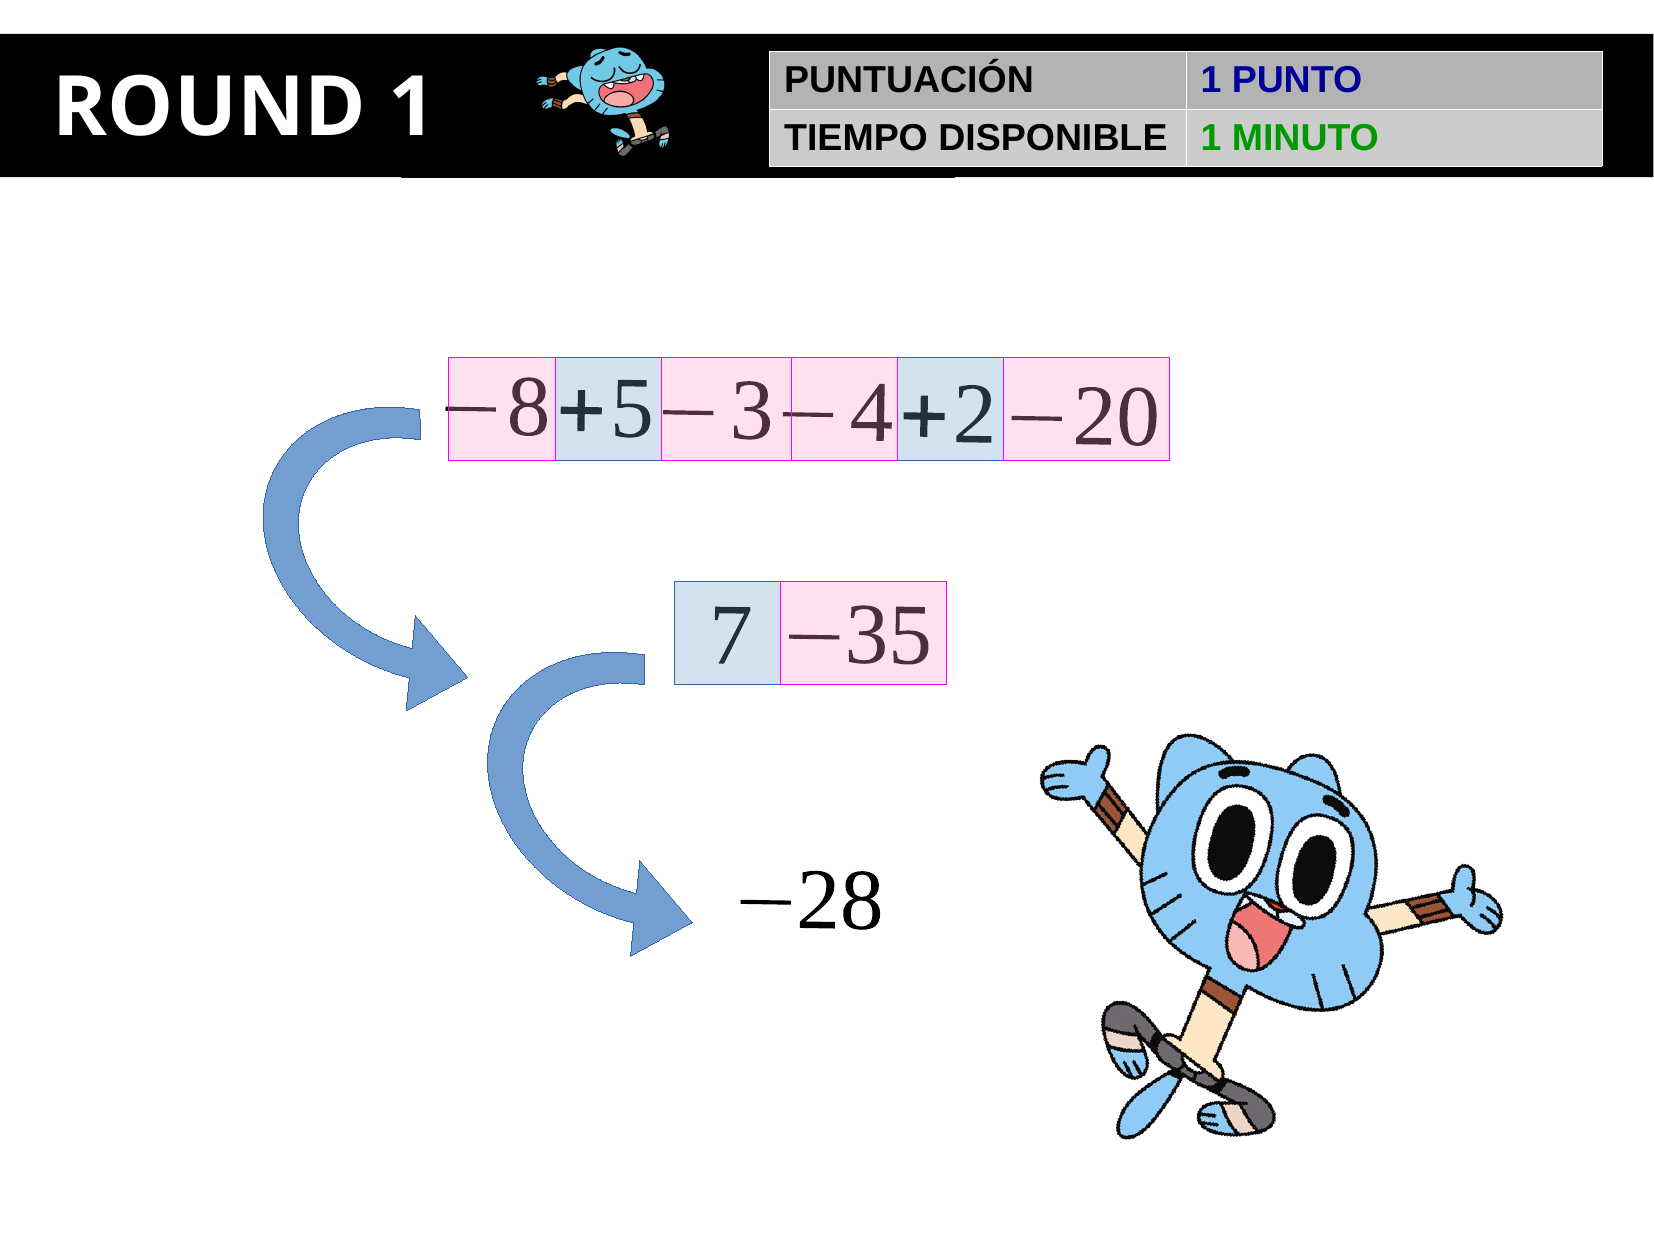

#
ROUND 1
| PUNTUACIÓN | 1 PUNTO |
| --- | --- |
| TIEMPO DISPONIBLE | 1 MINUTO |